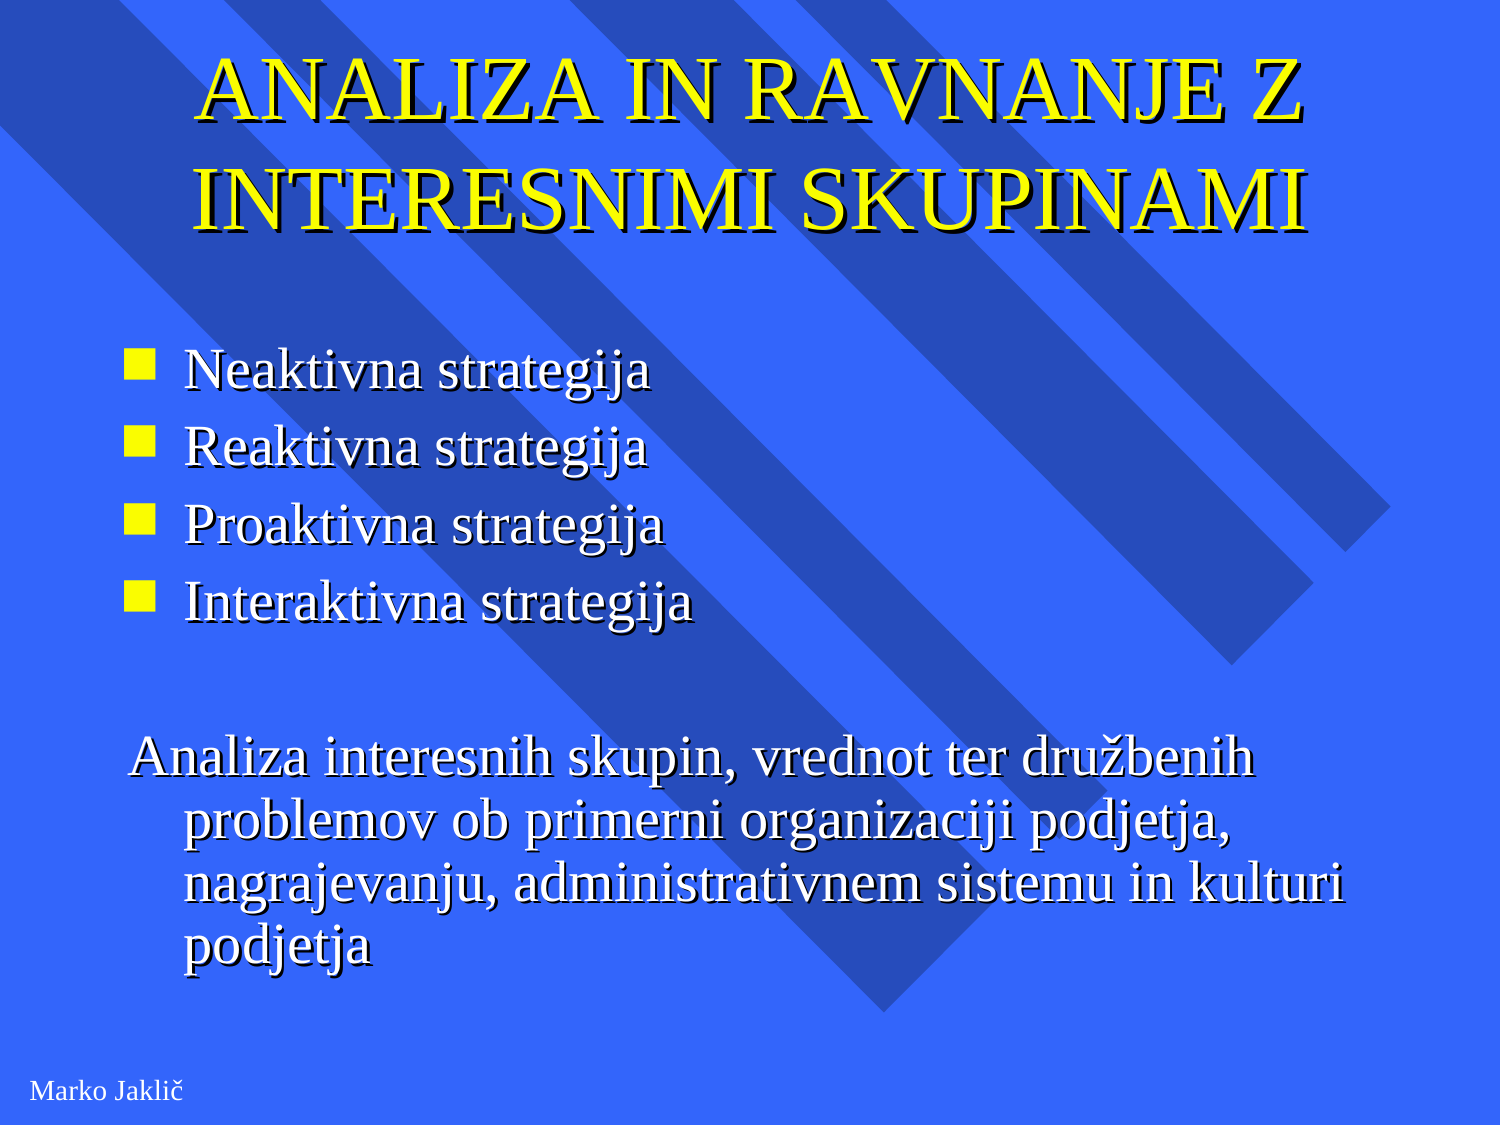

# ANALIZA IN RAVNANJE Z INTERESNIMI SKUPINAMI
Neaktivna strategija
Reaktivna strategija
Proaktivna strategija
Interaktivna strategija
Analiza interesnih skupin, vrednot ter družbenih problemov ob primerni organizaciji podjetja, nagrajevanju, administrativnem sistemu in kulturi podjetja